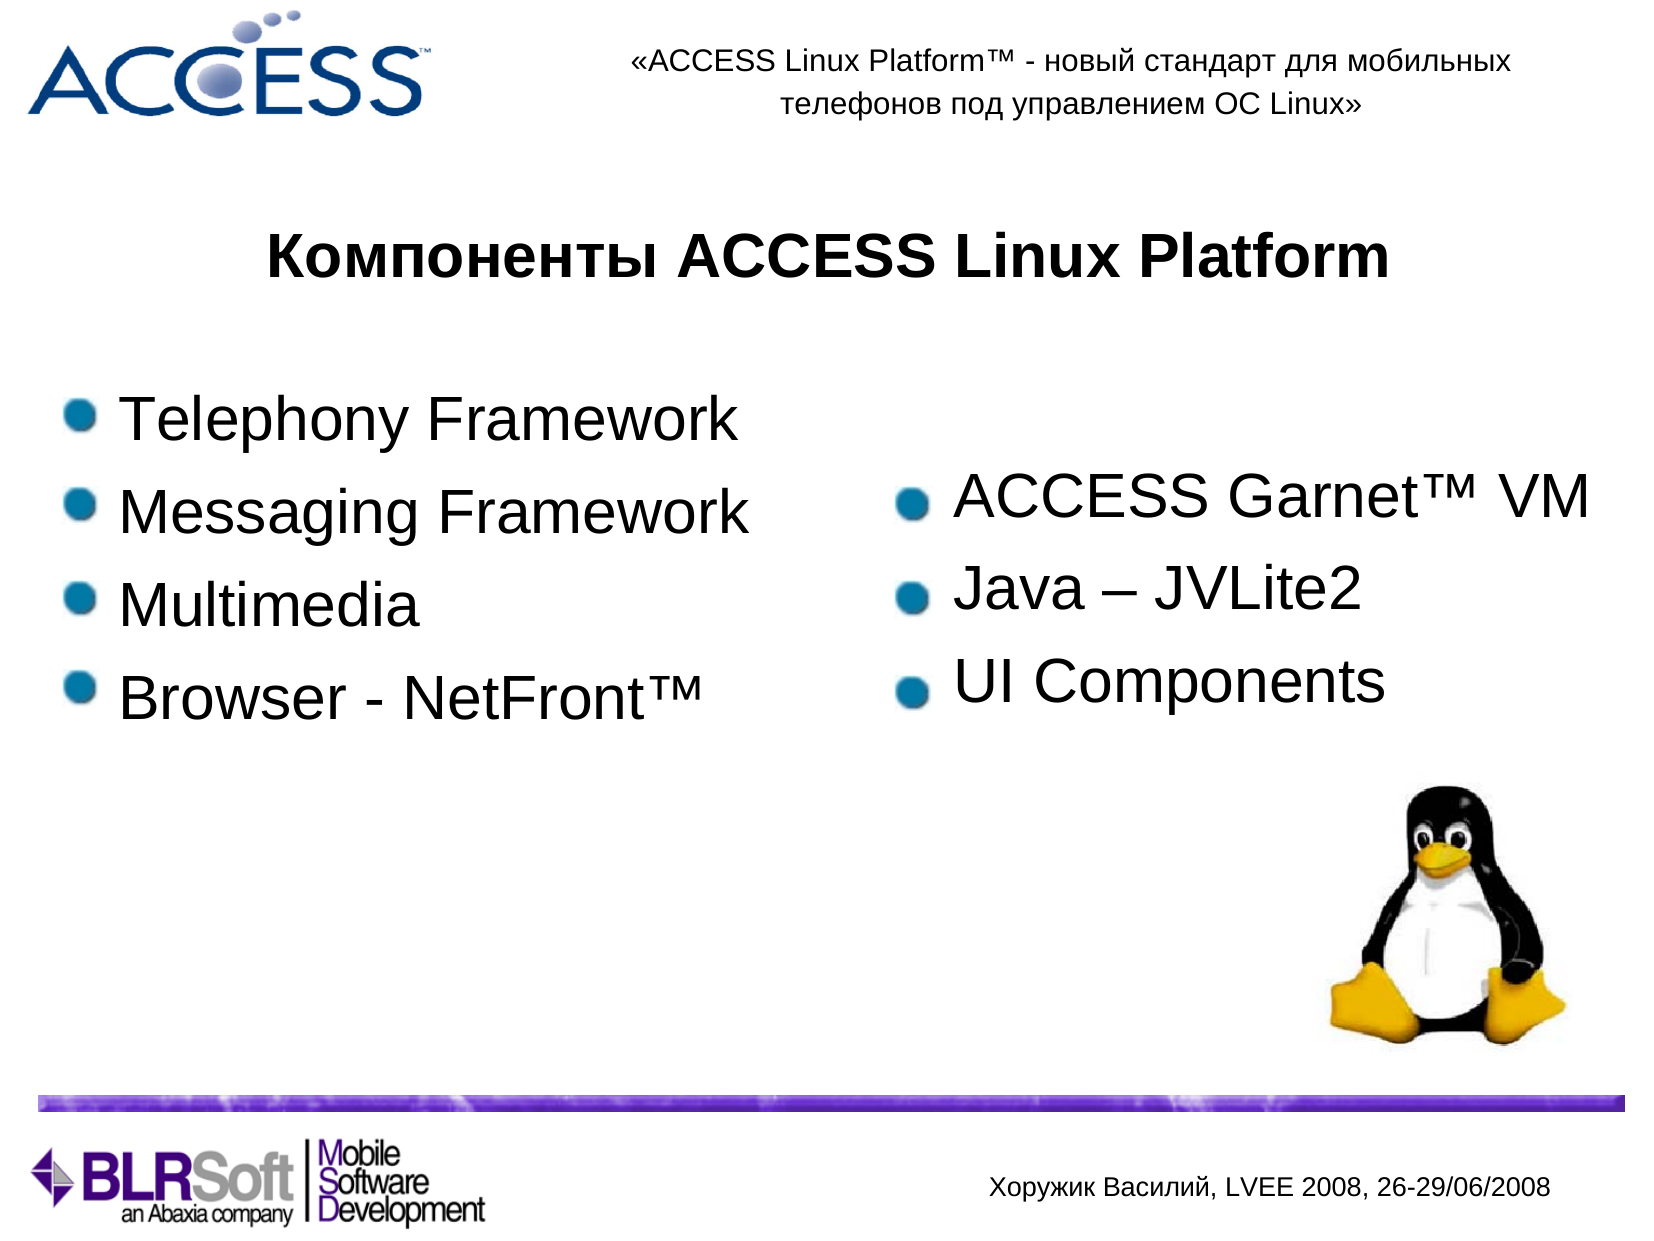

# «ACCESS Linux Platform™ - новый стандарт для мобильных телефонов под управлением ОС Linux»
Компоненты ACCESS Linux Platform
ACCESS Garnet™ VM
Java – JVLite2
UI Components
Telephony Framework
Messaging Framework
Multimedia
Browser - NetFront™
Хоружик Василий, LVEE 2008, 26-29/06/2008